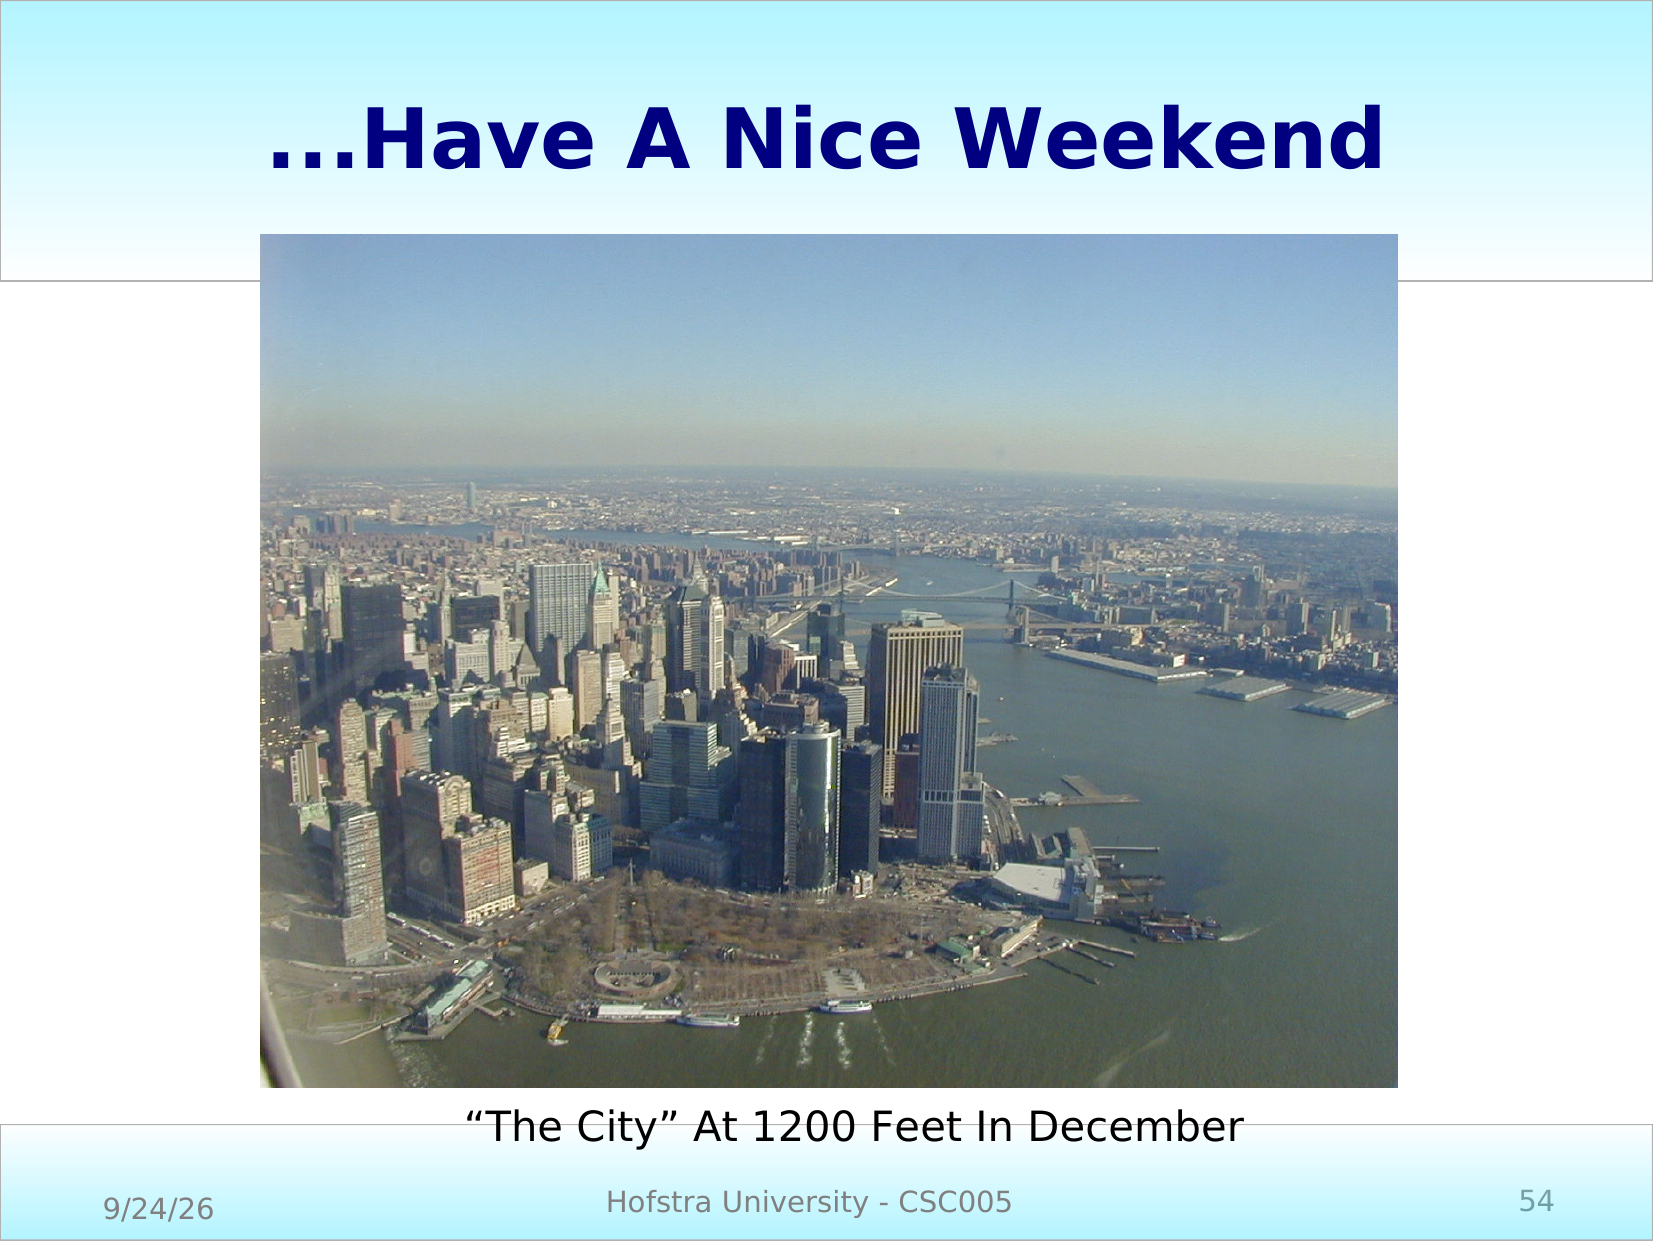

# ...Have A Nice Weekend
“The City” At 1200 Feet In December
54
Hofstra University - CSC005